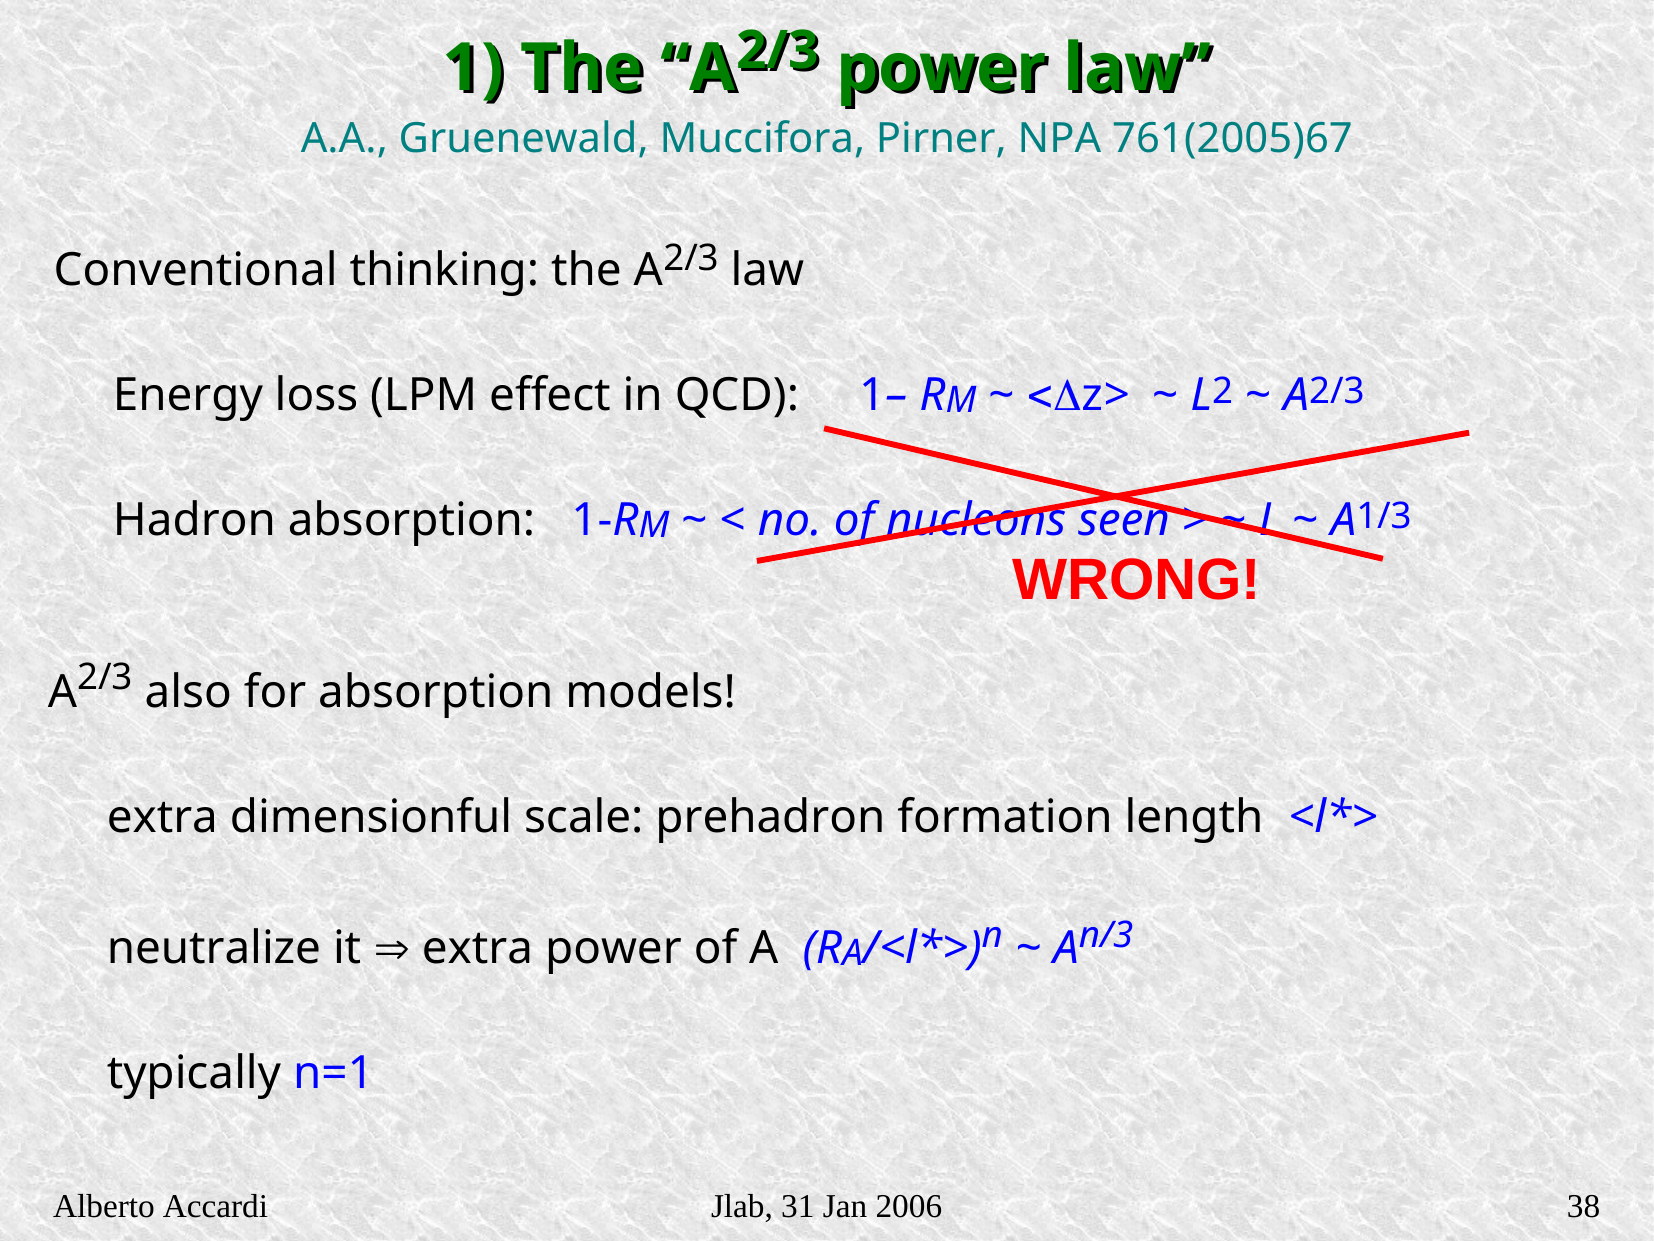

1) The “A2/3 power law”
A.A., Gruenewald, Muccifora, Pirner, NPA 761(2005)67
Conventional thinking: the A2/3 law
Energy loss (LPM effect in QCD): 1– RM ~ <Dz> ~ L2 ~ A2/3
Hadron absorption: 1-RM ~ < no. of nucleons seen > ~ L ~ A1/3
WRONG!
A2/3 also for absorption models!
extra dimensionful scale: prehadron formation length <l*>
neutralize it  extra power of A (RA/<l*>)n ~ An/3
typically n=1
Alberto Accardi
Hot Quarks 2006
38